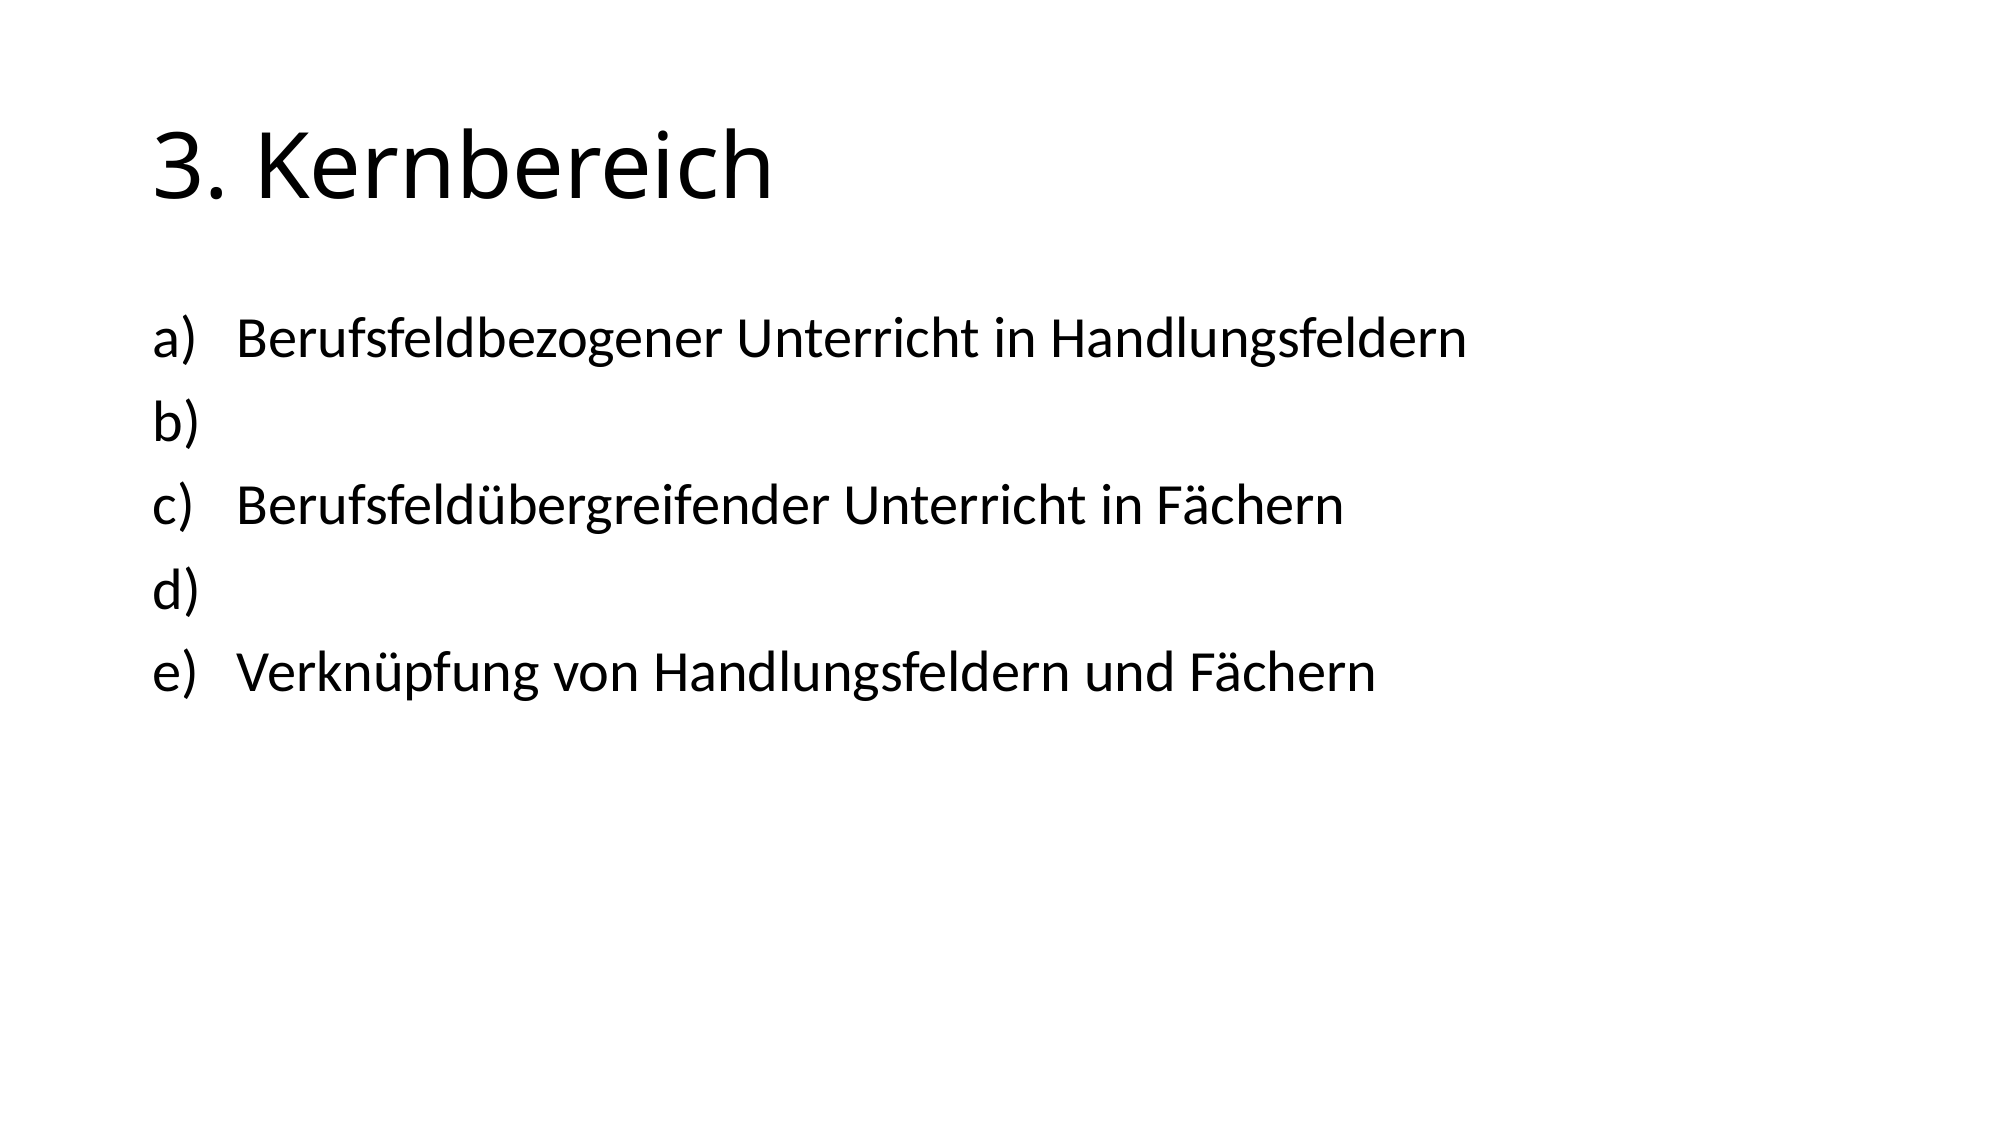

# 3. Kernbereich
Berufsfeldbezogener Unterricht in Handlungsfeldern
Berufsfeldübergreifender Unterricht in Fächern
Verknüpfung von Handlungsfeldern und Fächern